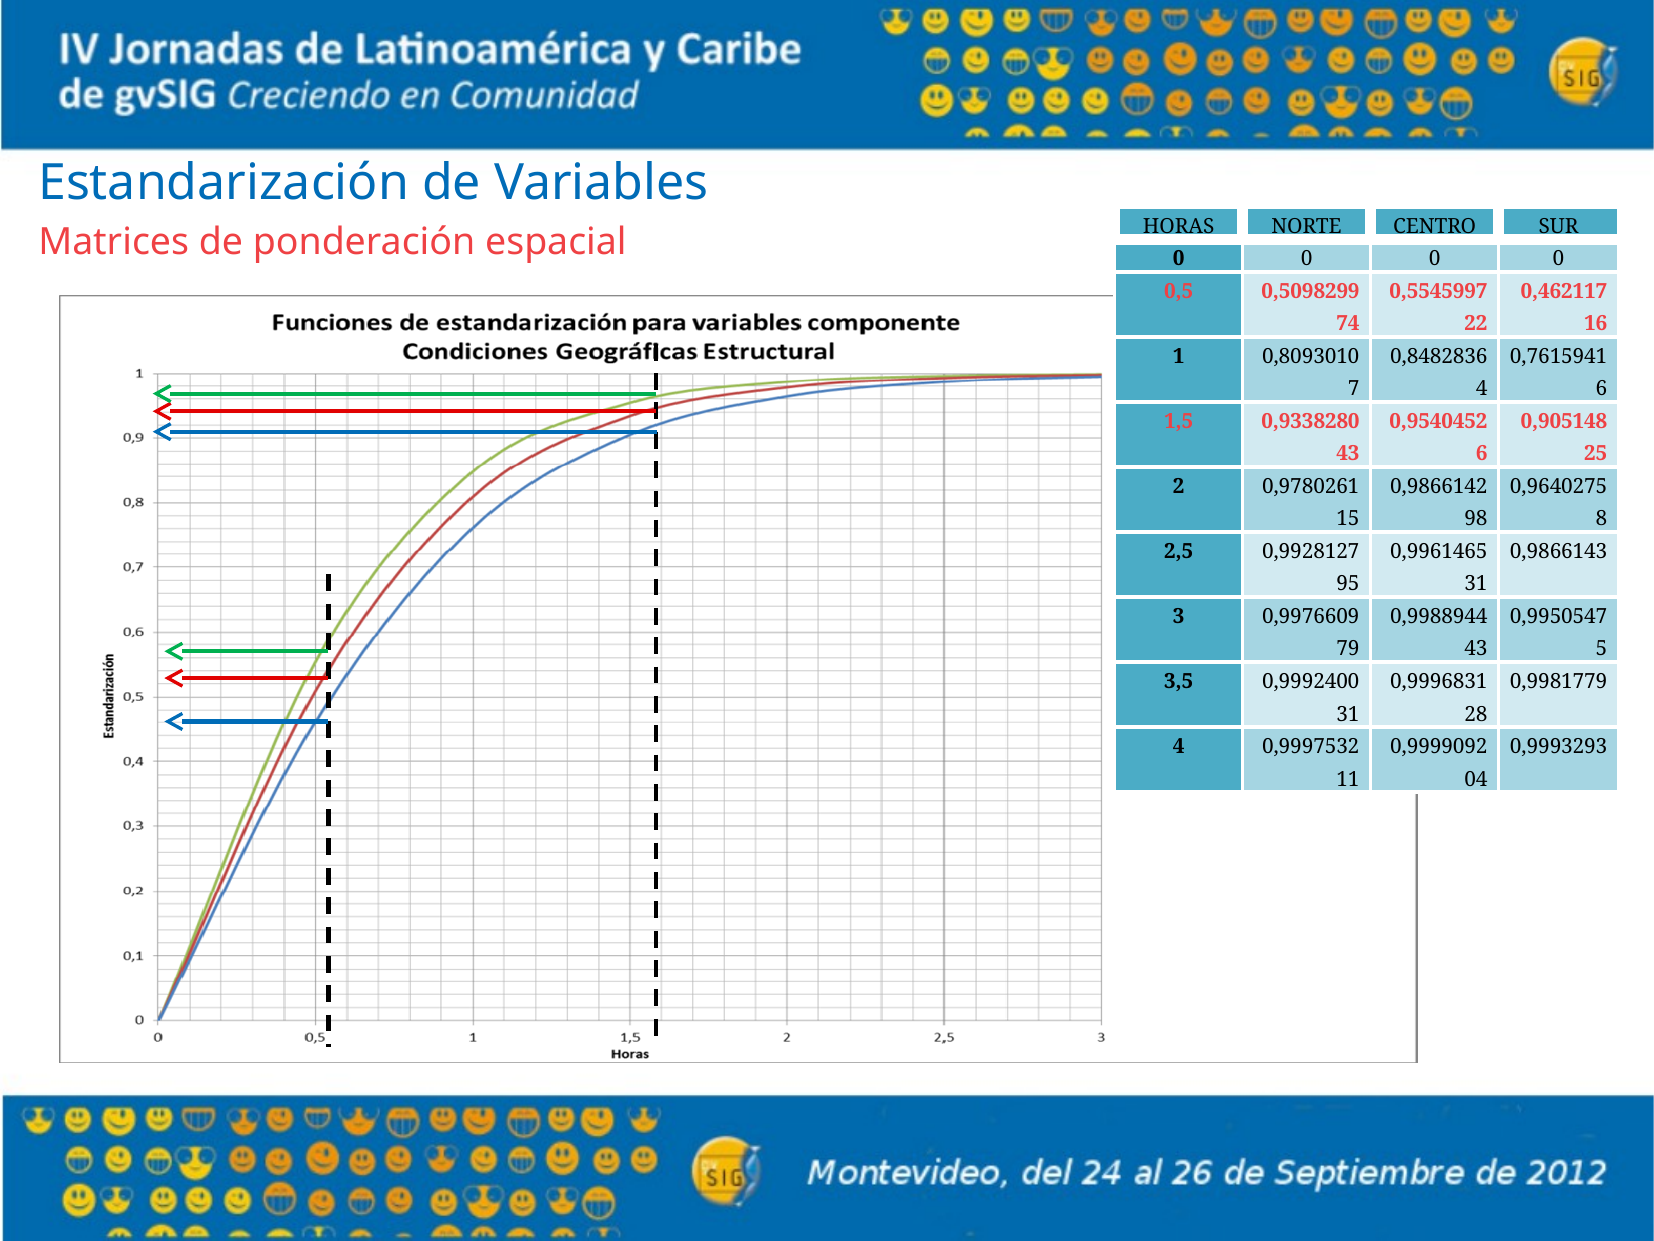

# Estandarización de Variables Matrices de ponderación espacial
| HORAS | NORTE | CENTRO | SUR |
| --- | --- | --- | --- |
| 0 | 0 | 0 | 0 |
| 0,5 | 0,509829974 | 0,554599722 | 0,46211716 |
| 1 | 0,80930107 | 0,84828364 | 0,76159416 |
| 1,5 | 0,933828043 | 0,95404526 | 0,90514825 |
| 2 | 0,978026115 | 0,986614298 | 0,96402758 |
| 2,5 | 0,992812795 | 0,996146531 | 0,9866143 |
| 3 | 0,997660979 | 0,998894443 | 0,99505475 |
| 3,5 | 0,999240031 | 0,999683128 | 0,9981779 |
| 4 | 0,999753211 | 0,999909204 | 0,9993293 |